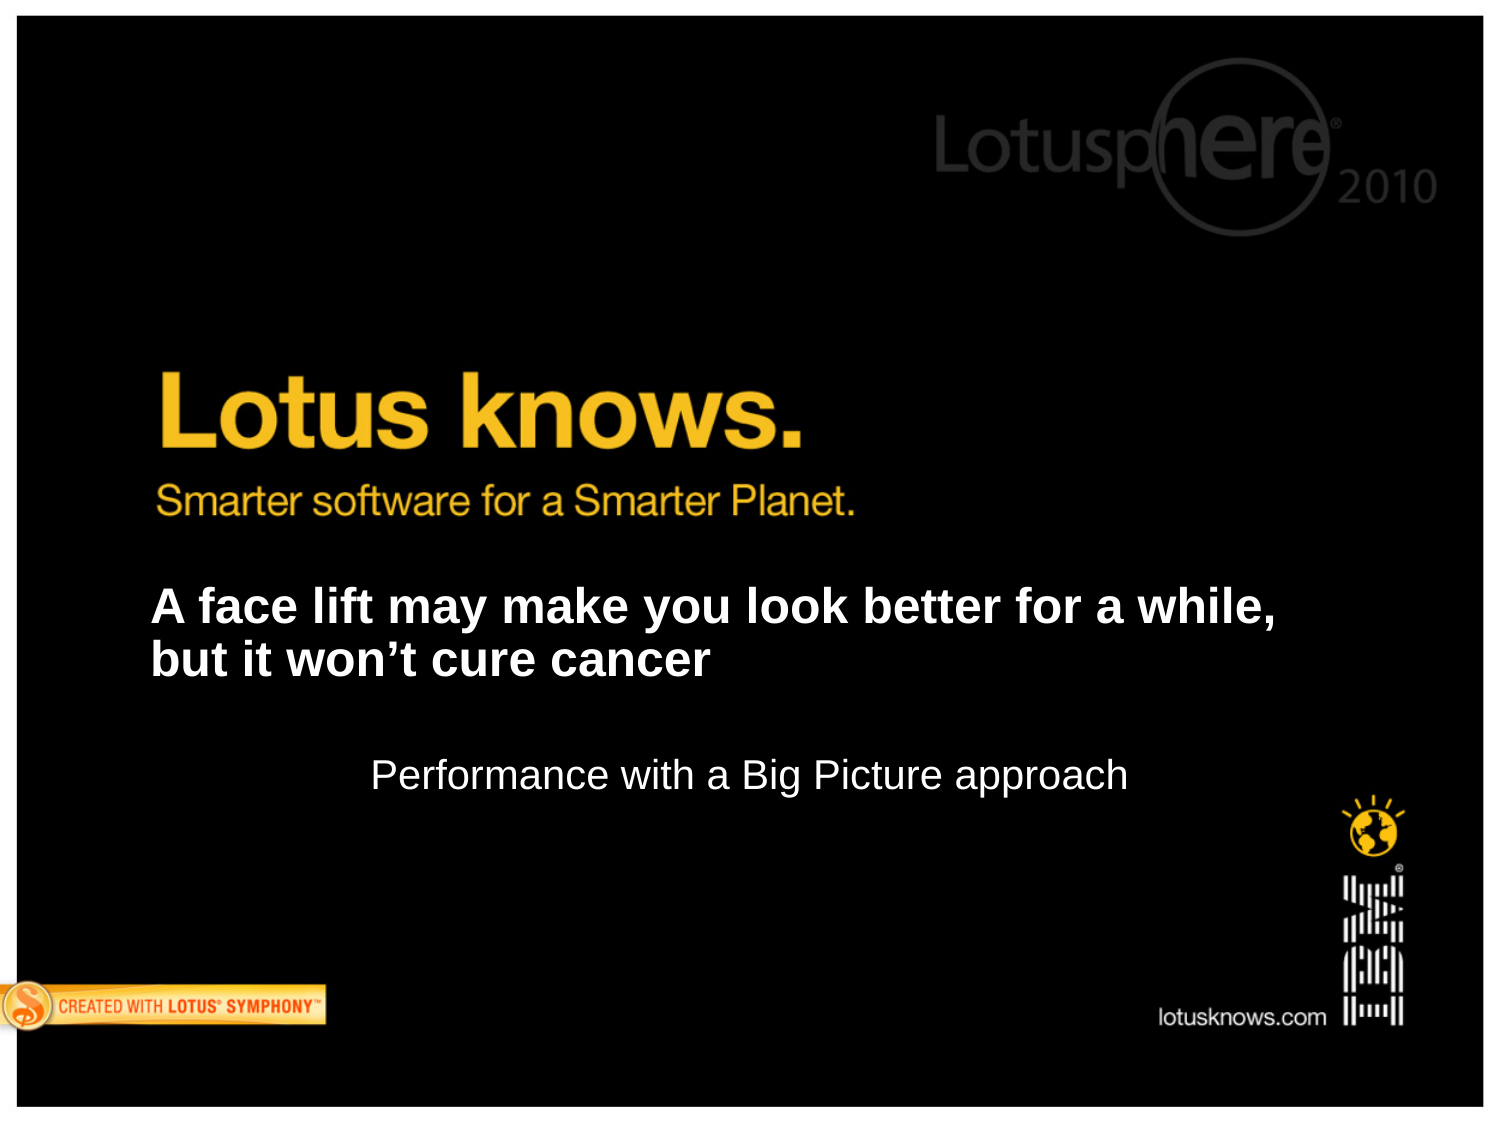

# A face lift may make you look better for a while, but it won’t cure cancer
Performance with a Big Picture approach